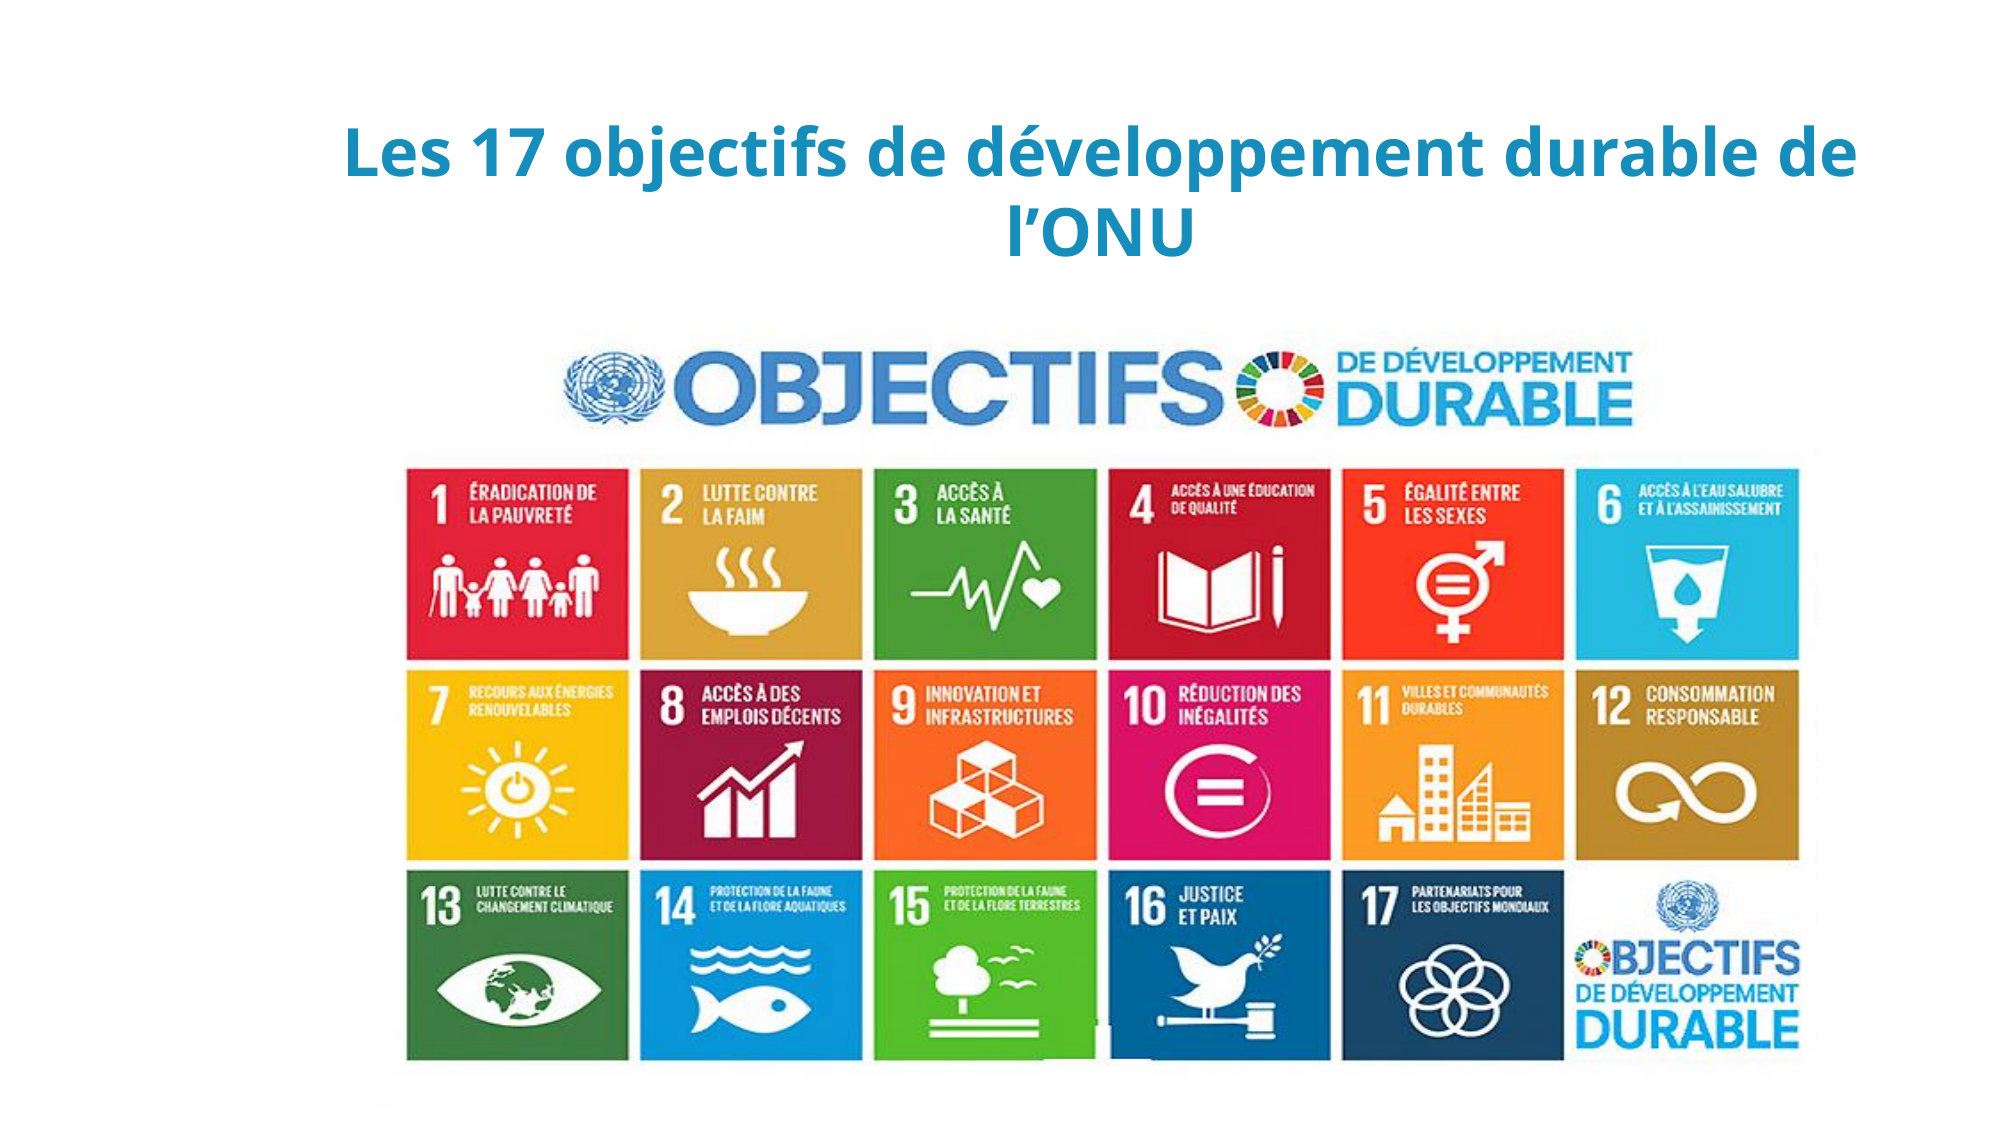

# Les 17 objectifs de développement durable de l’ONU